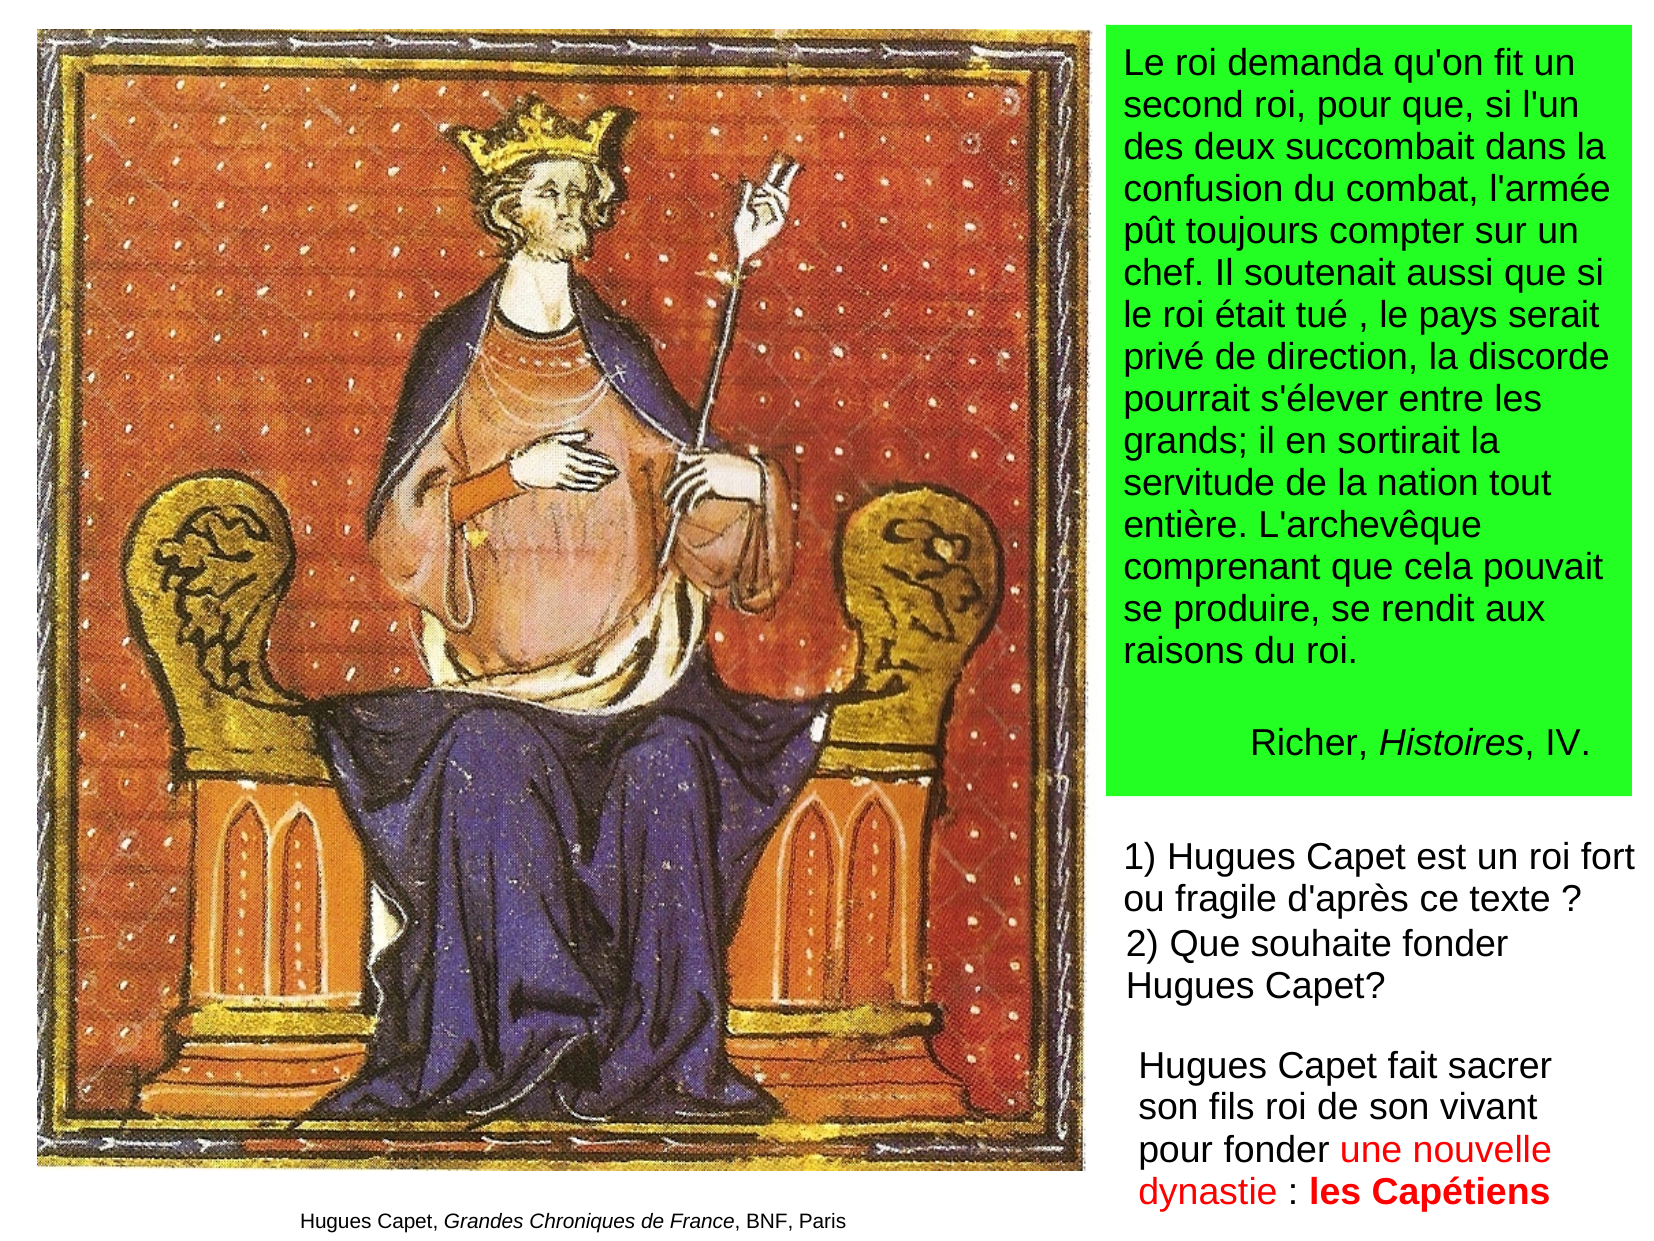

Le roi demanda qu'on fit un second roi, pour que, si l'un des deux succombait dans la confusion du combat, l'armée pût toujours compter sur un chef. Il soutenait aussi que si le roi était tué , le pays serait privé de direction, la discorde pourrait s'élever entre les grands; il en sortirait la servitude de la nation tout entière. L'archevêque comprenant que cela pouvait se produire, se rendit aux raisons du roi.
 Richer, Histoires, IV.
1) Hugues Capet est un roi fort ou fragile d'après ce texte ?
2) Que souhaite fonder
Hugues Capet?
Hugues Capet fait sacrer son fils roi de son vivant pour fonder une nouvelle dynastie : les Capétiens
Hugues Capet, Grandes Chroniques de France, BNF, Paris